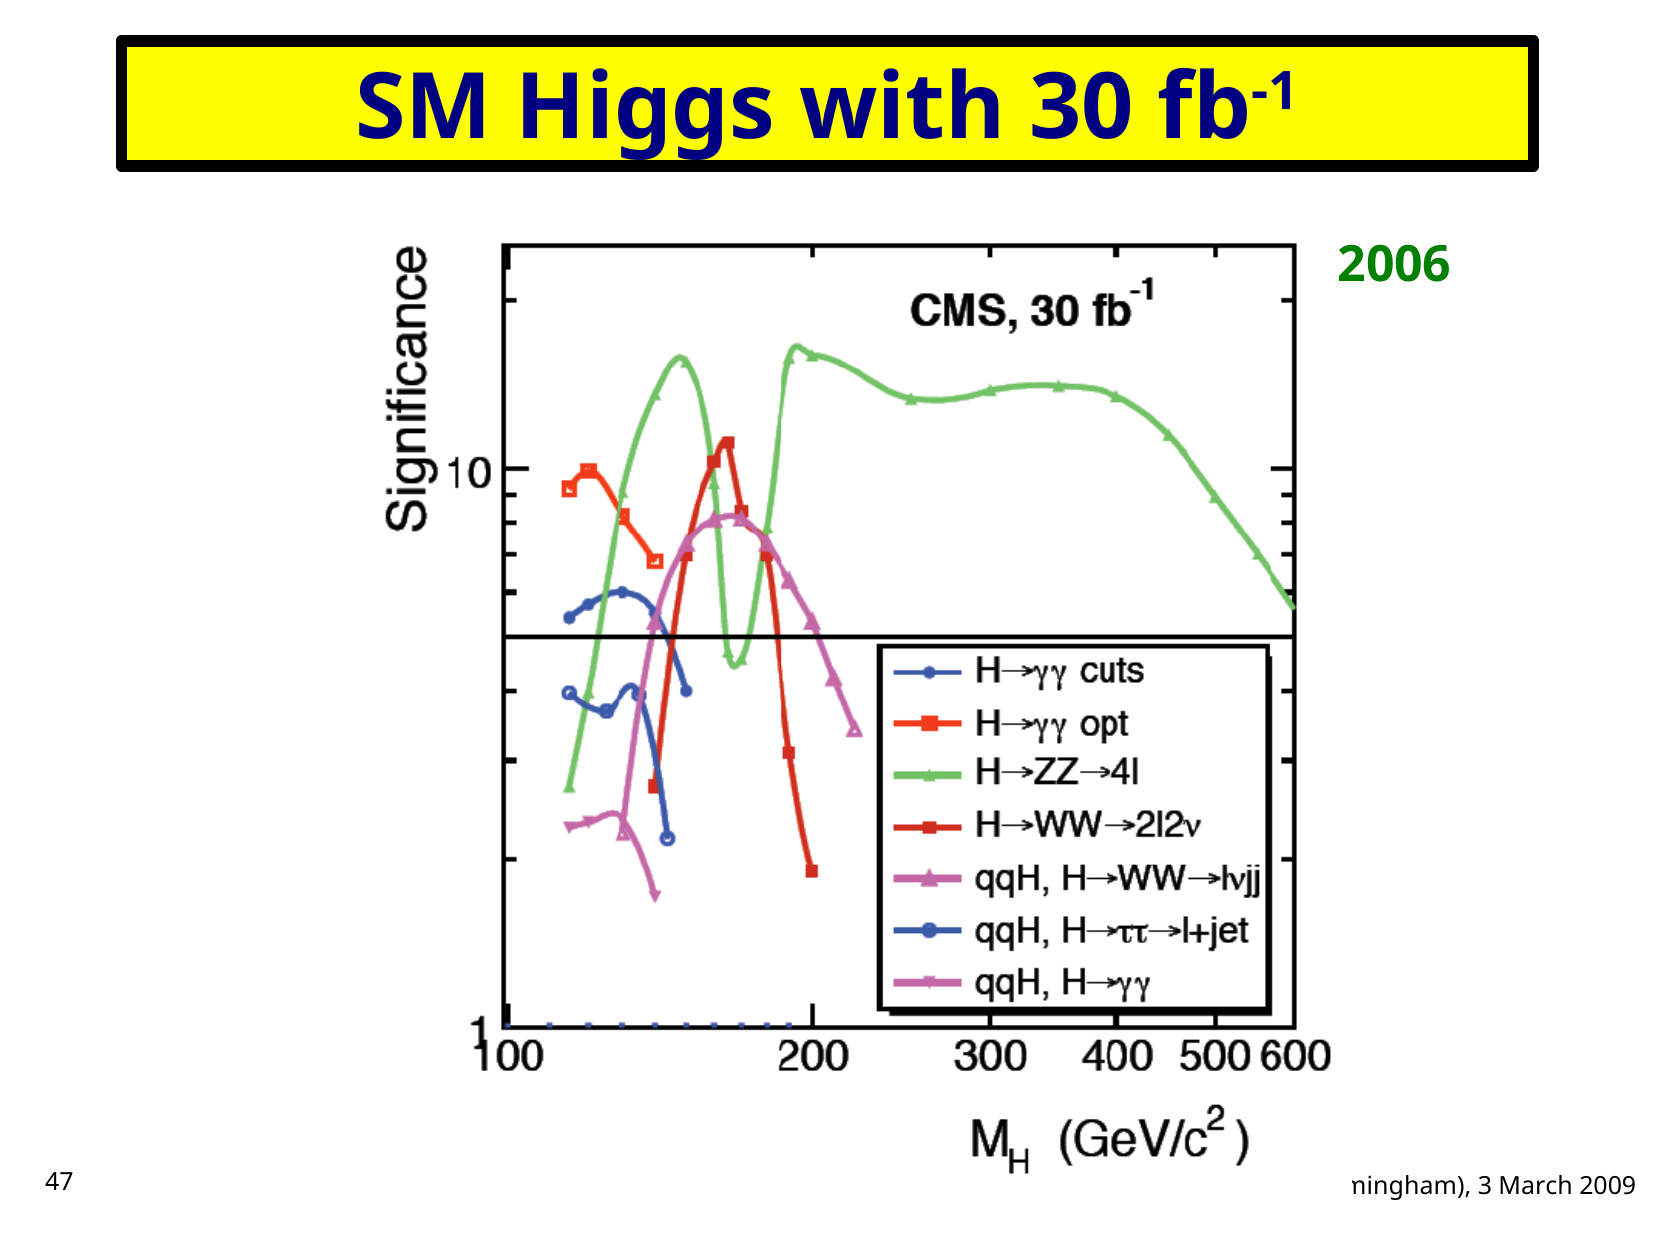

# SM Higgs with 30 fb-1
2006
47